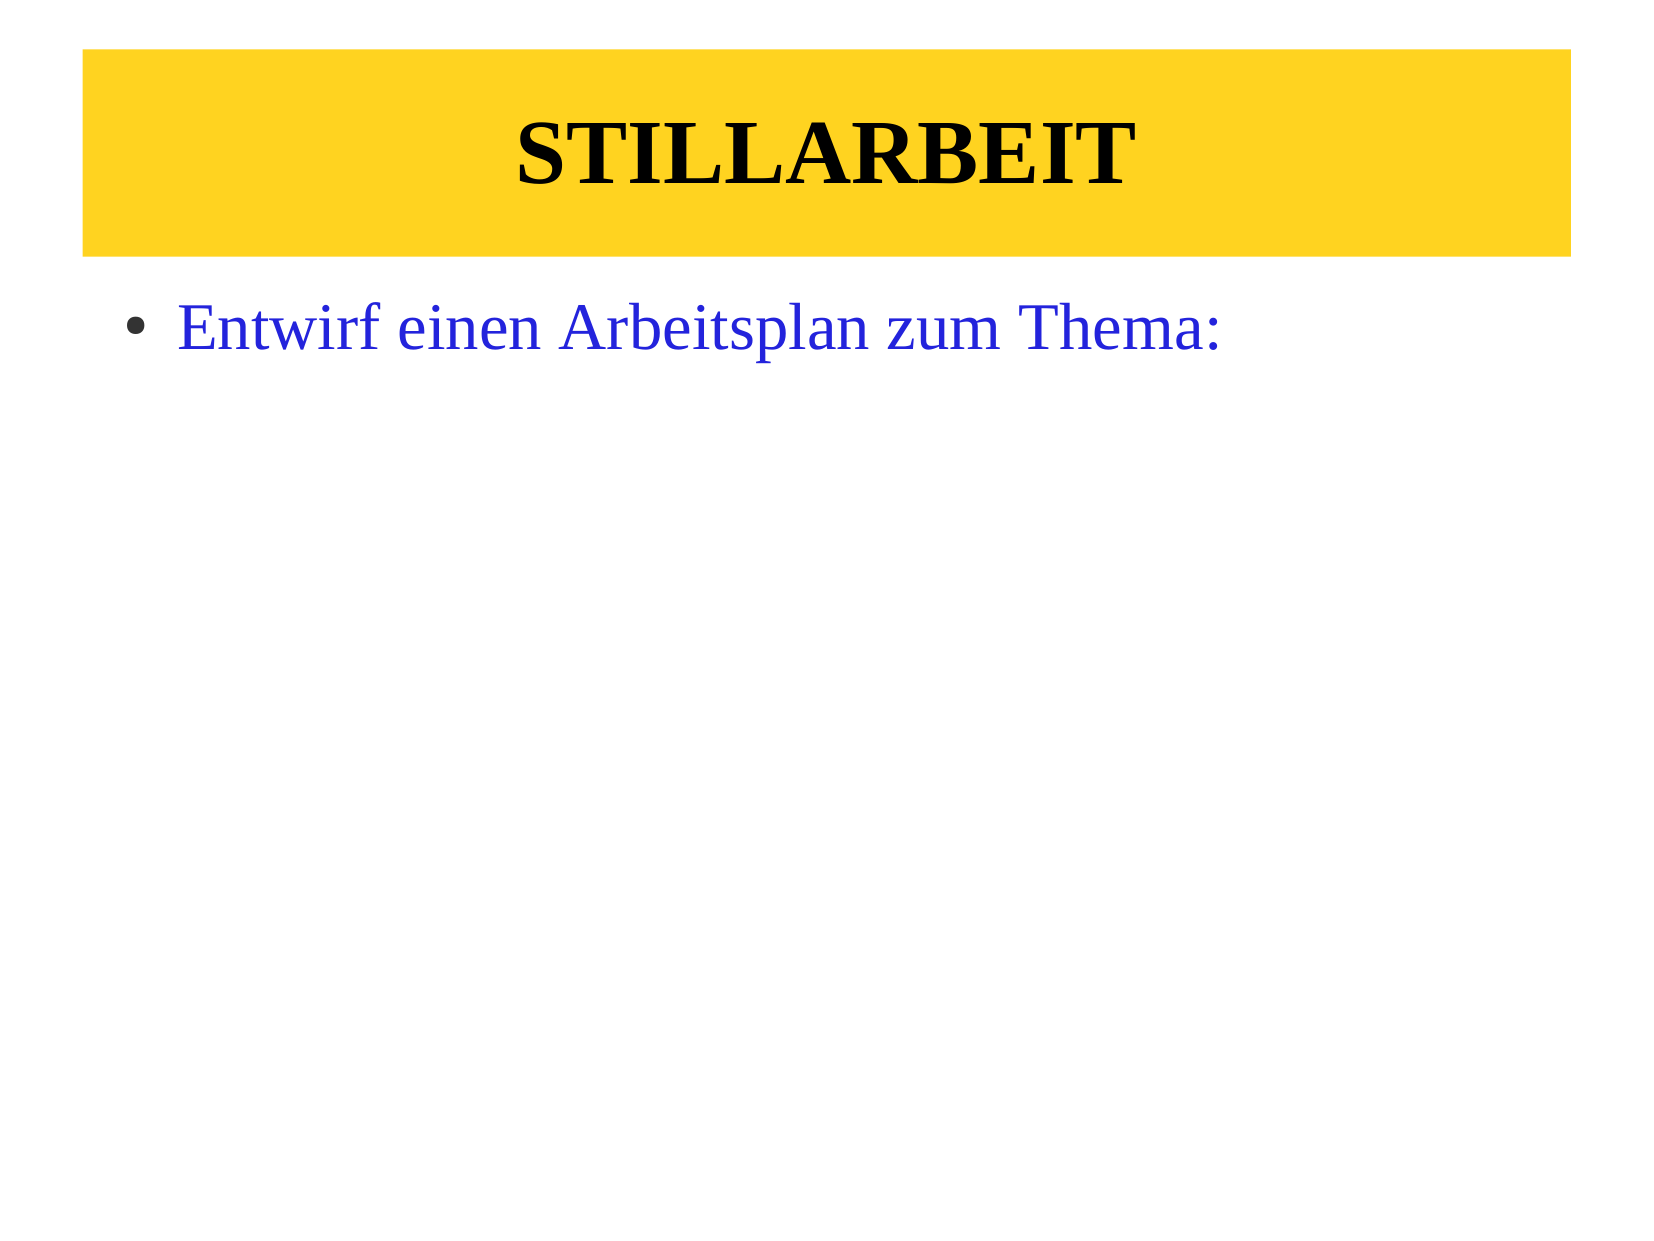

# STILLARBEIT
Entwirf einen Arbeitsplan zum Thema: